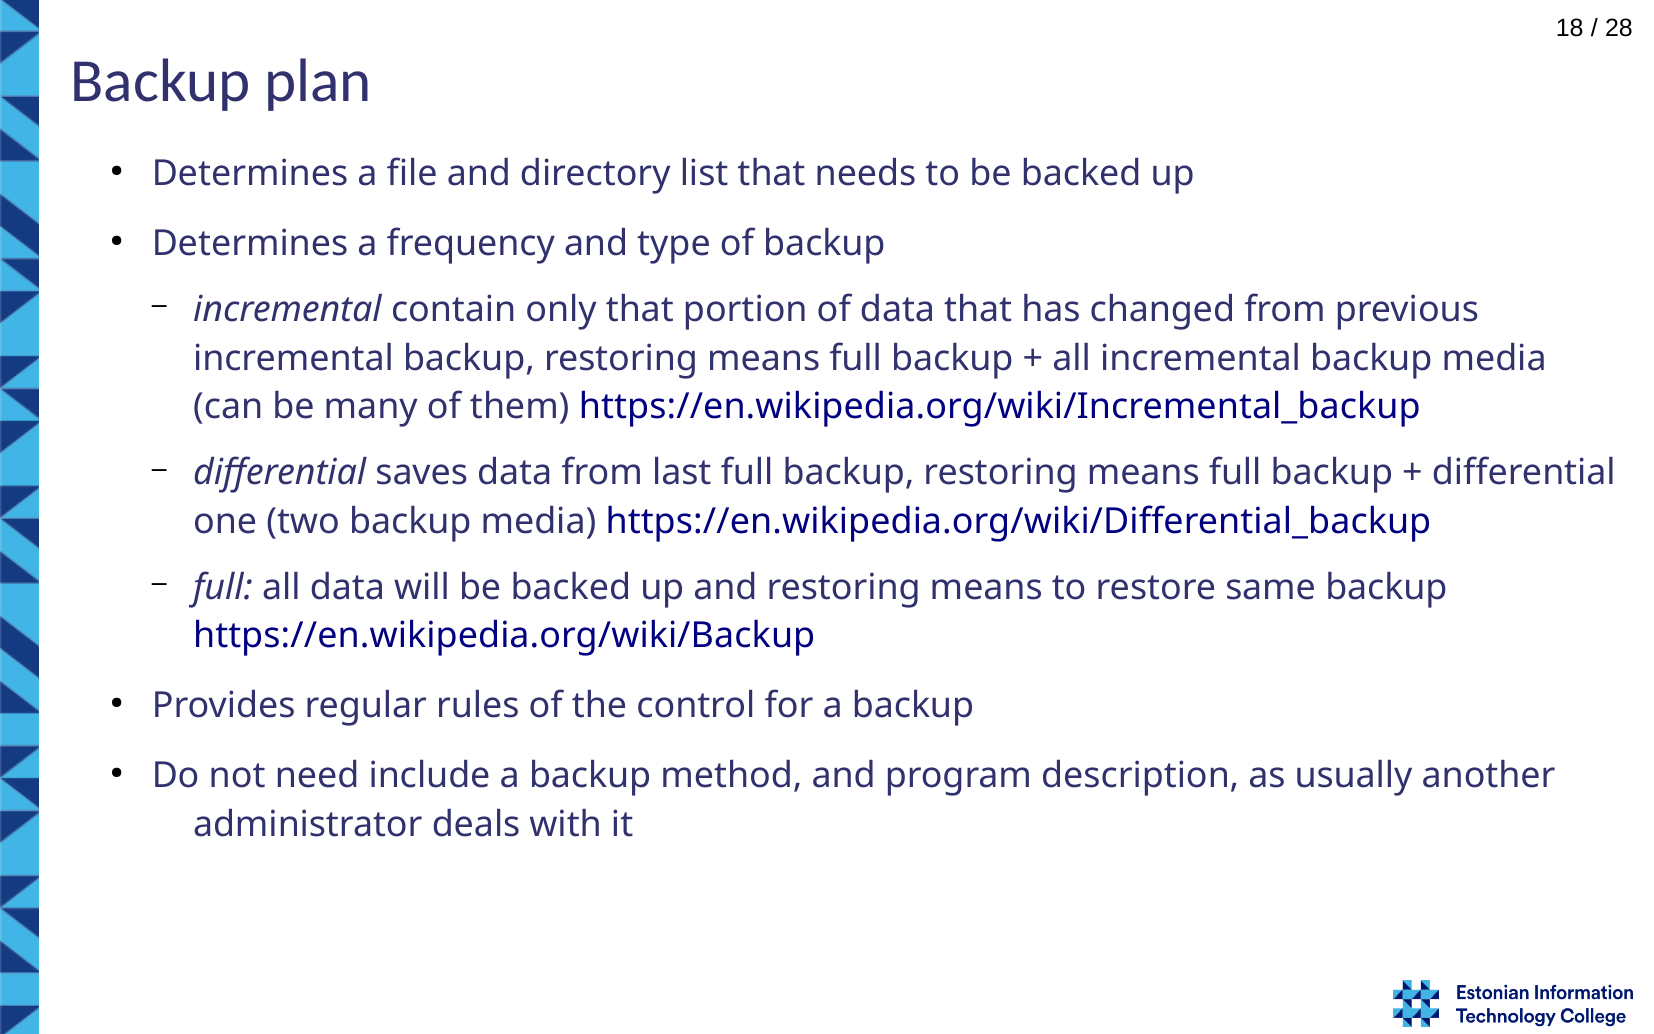

# Backup plan
Determines a file and directory list that needs to be backed up
Determines a frequency and type of backup
incremental contain only that portion of data that has changed from previous incremental backup, restoring means full backup + all incremental backup media (can be many of them) https://en.wikipedia.org/wiki/Incremental_backup
differential saves data from last full backup, restoring means full backup + differential one (two backup media) https://en.wikipedia.org/wiki/Differential_backup
full: all data will be backed up and restoring means to restore same backup https://en.wikipedia.org/wiki/Backup
Provides regular rules of the control for a backup
Do not need include a backup method, and program description, as usually another administrator deals with it